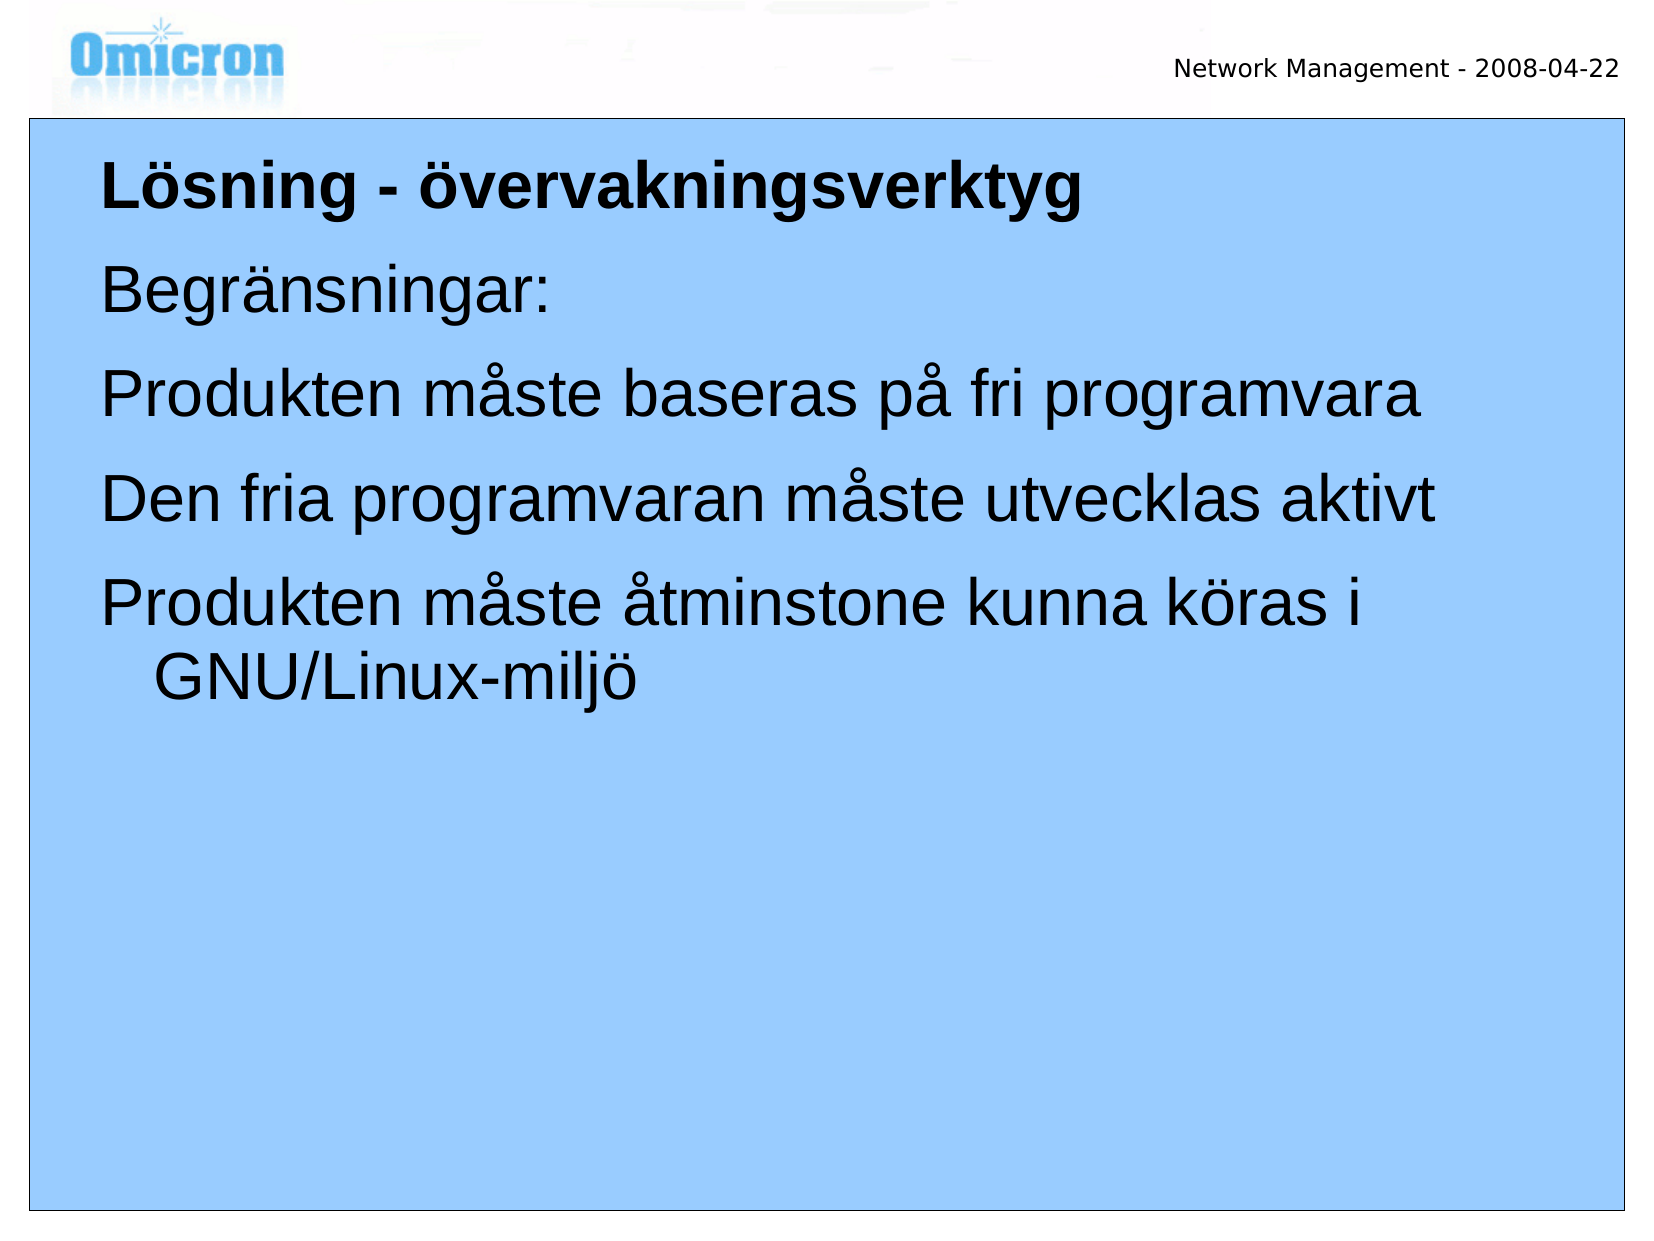

Network Management - 2008-04-22
Lösning - övervakningsverktyg
Begränsningar:
Produkten måste baseras på fri programvara
Den fria programvaran måste utvecklas aktivt
Produkten måste åtminstone kunna köras i GNU/Linux-miljö
#